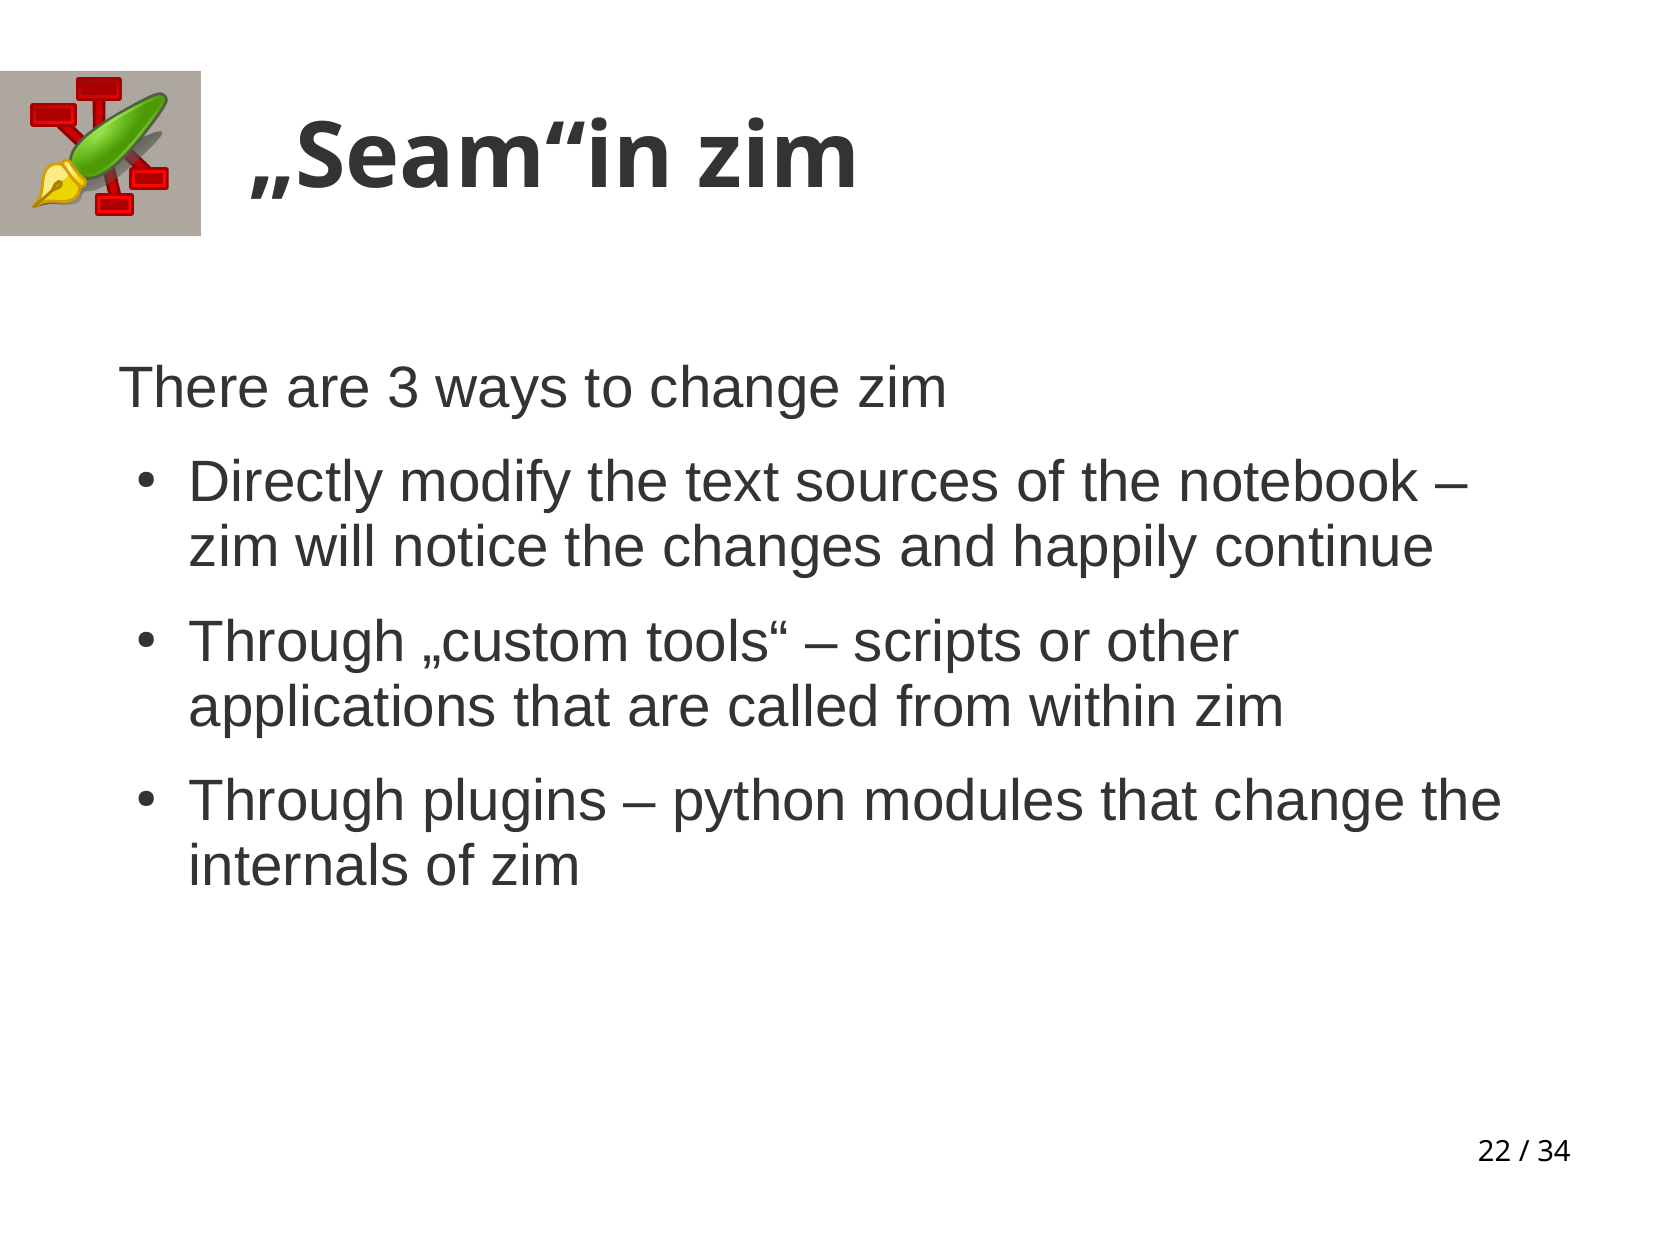

# „Seam“in zim
There are 3 ways to change zim
Directly modify the text sources of the notebook – zim will notice the changes and happily continue
Through „custom tools“ – scripts or other applications that are called from within zim
Through plugins – python modules that change the internals of zim
22